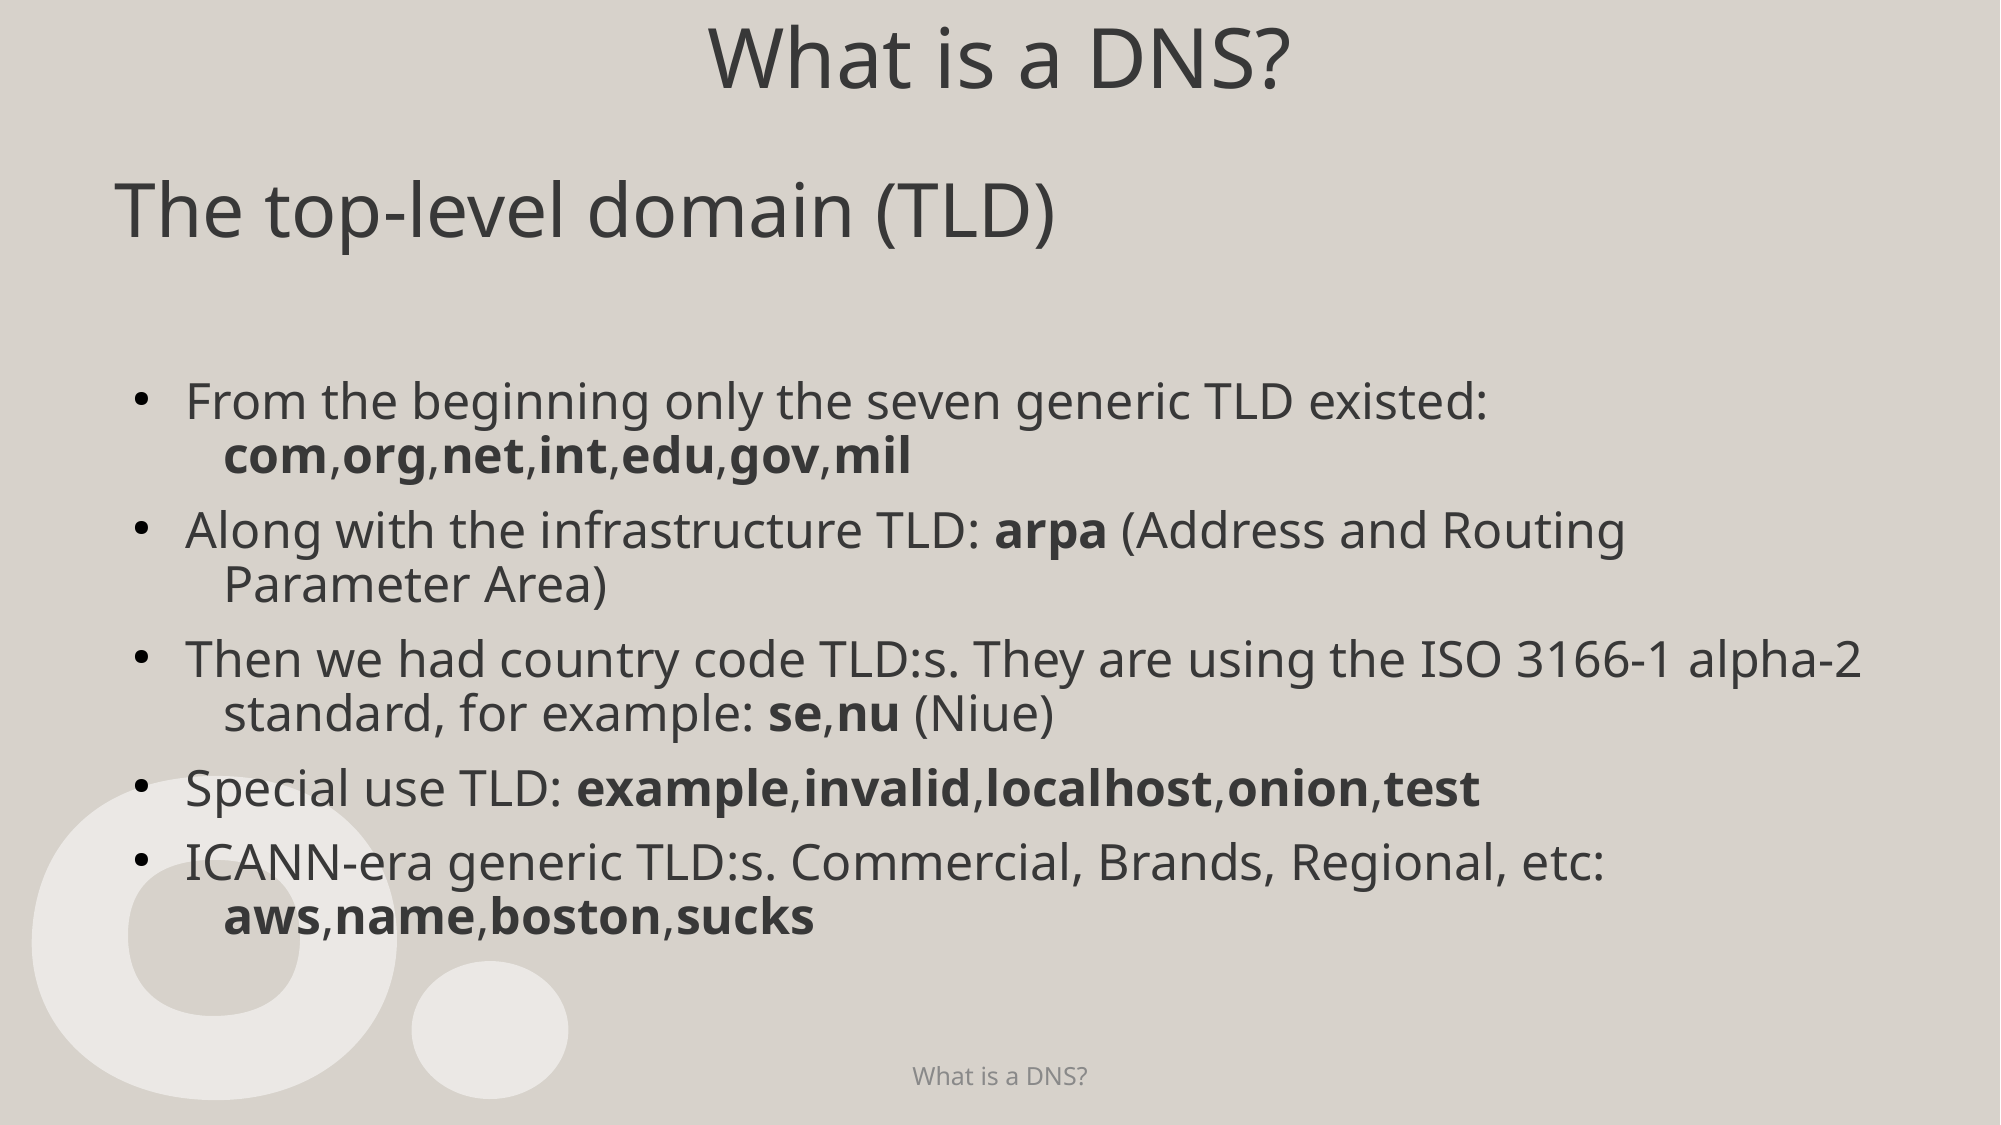

What is a DNS?
# The top-level domain (TLD)
From the beginning only the seven generic TLD existed: com,org,net,int,edu,gov,mil
Along with the infrastructure TLD: arpa (Address and Routing Parameter Area)
Then we had country code TLD:s. They are using the ISO 3166-1 alpha-2 standard, for example: se,nu (Niue)
Special use TLD: example,invalid,localhost,onion,test
ICANN-era generic TLD:s. Commercial, Brands, Regional, etc: aws,name,boston,sucks
What is a DNS?